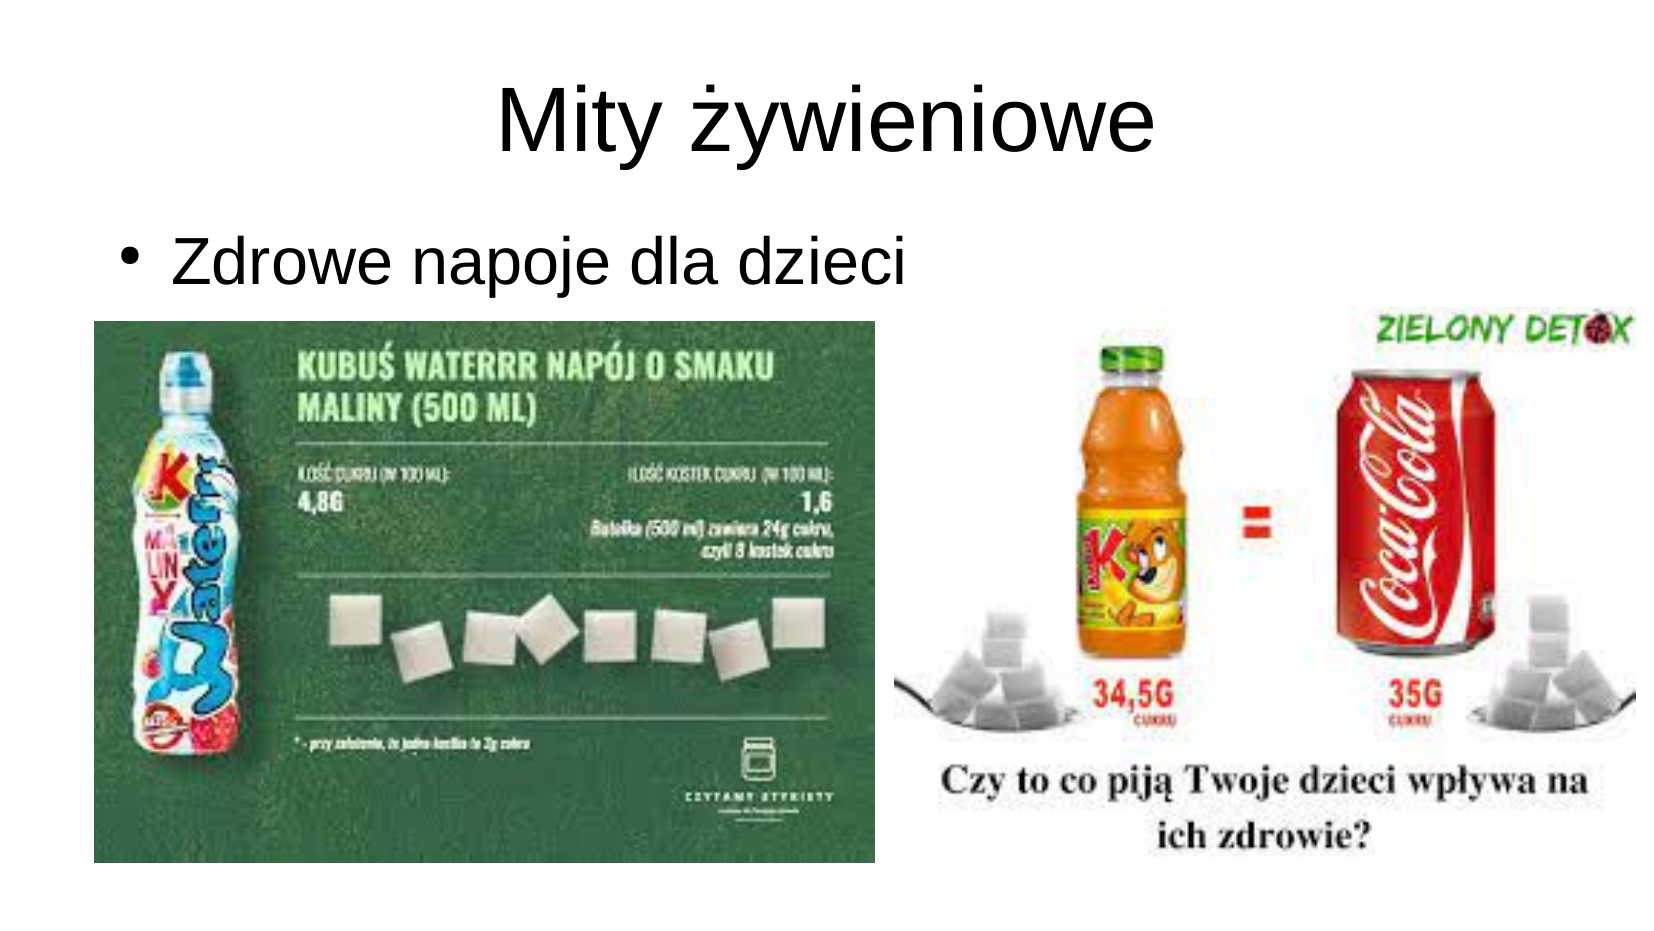

# Mity żywieniowe
Zdrowe napoje dla dzieci